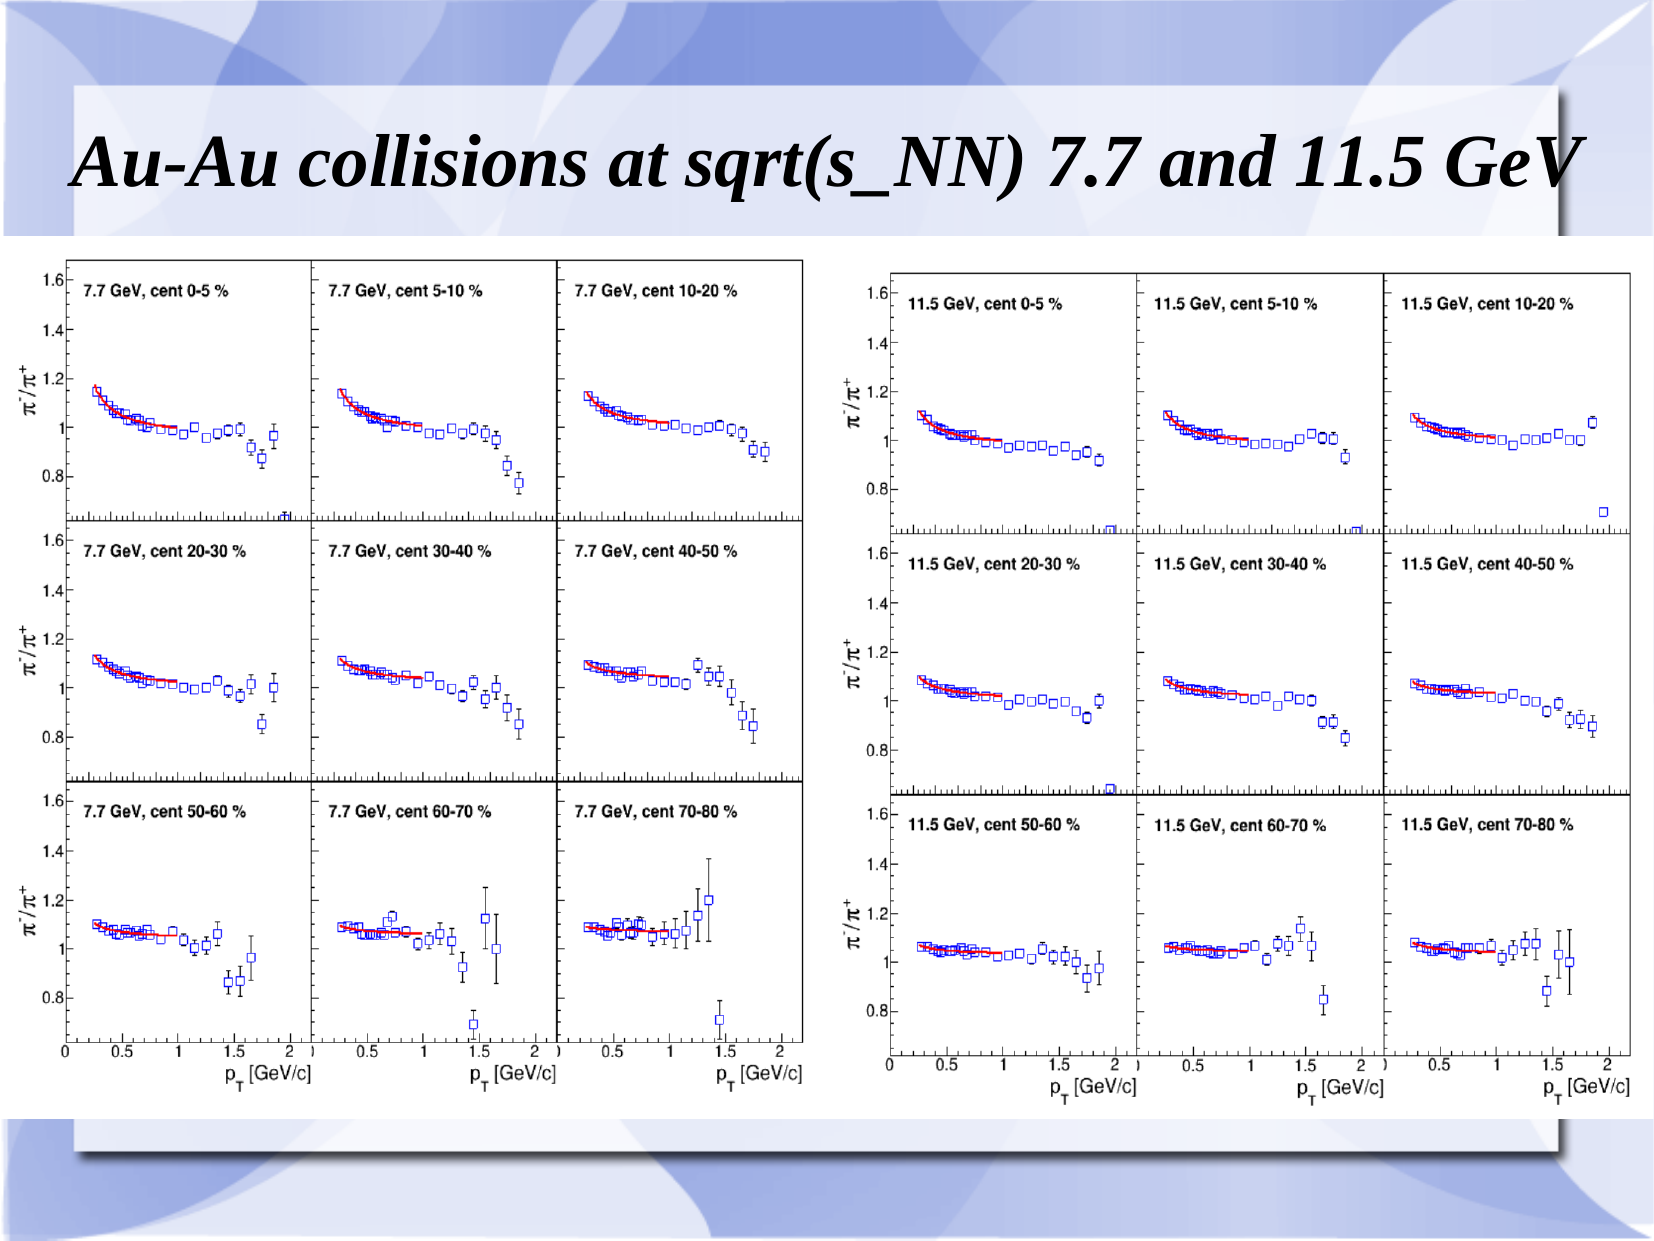

# Au-Au collisions at sqrt(s_NN) 7.7 and 11.5 GeV